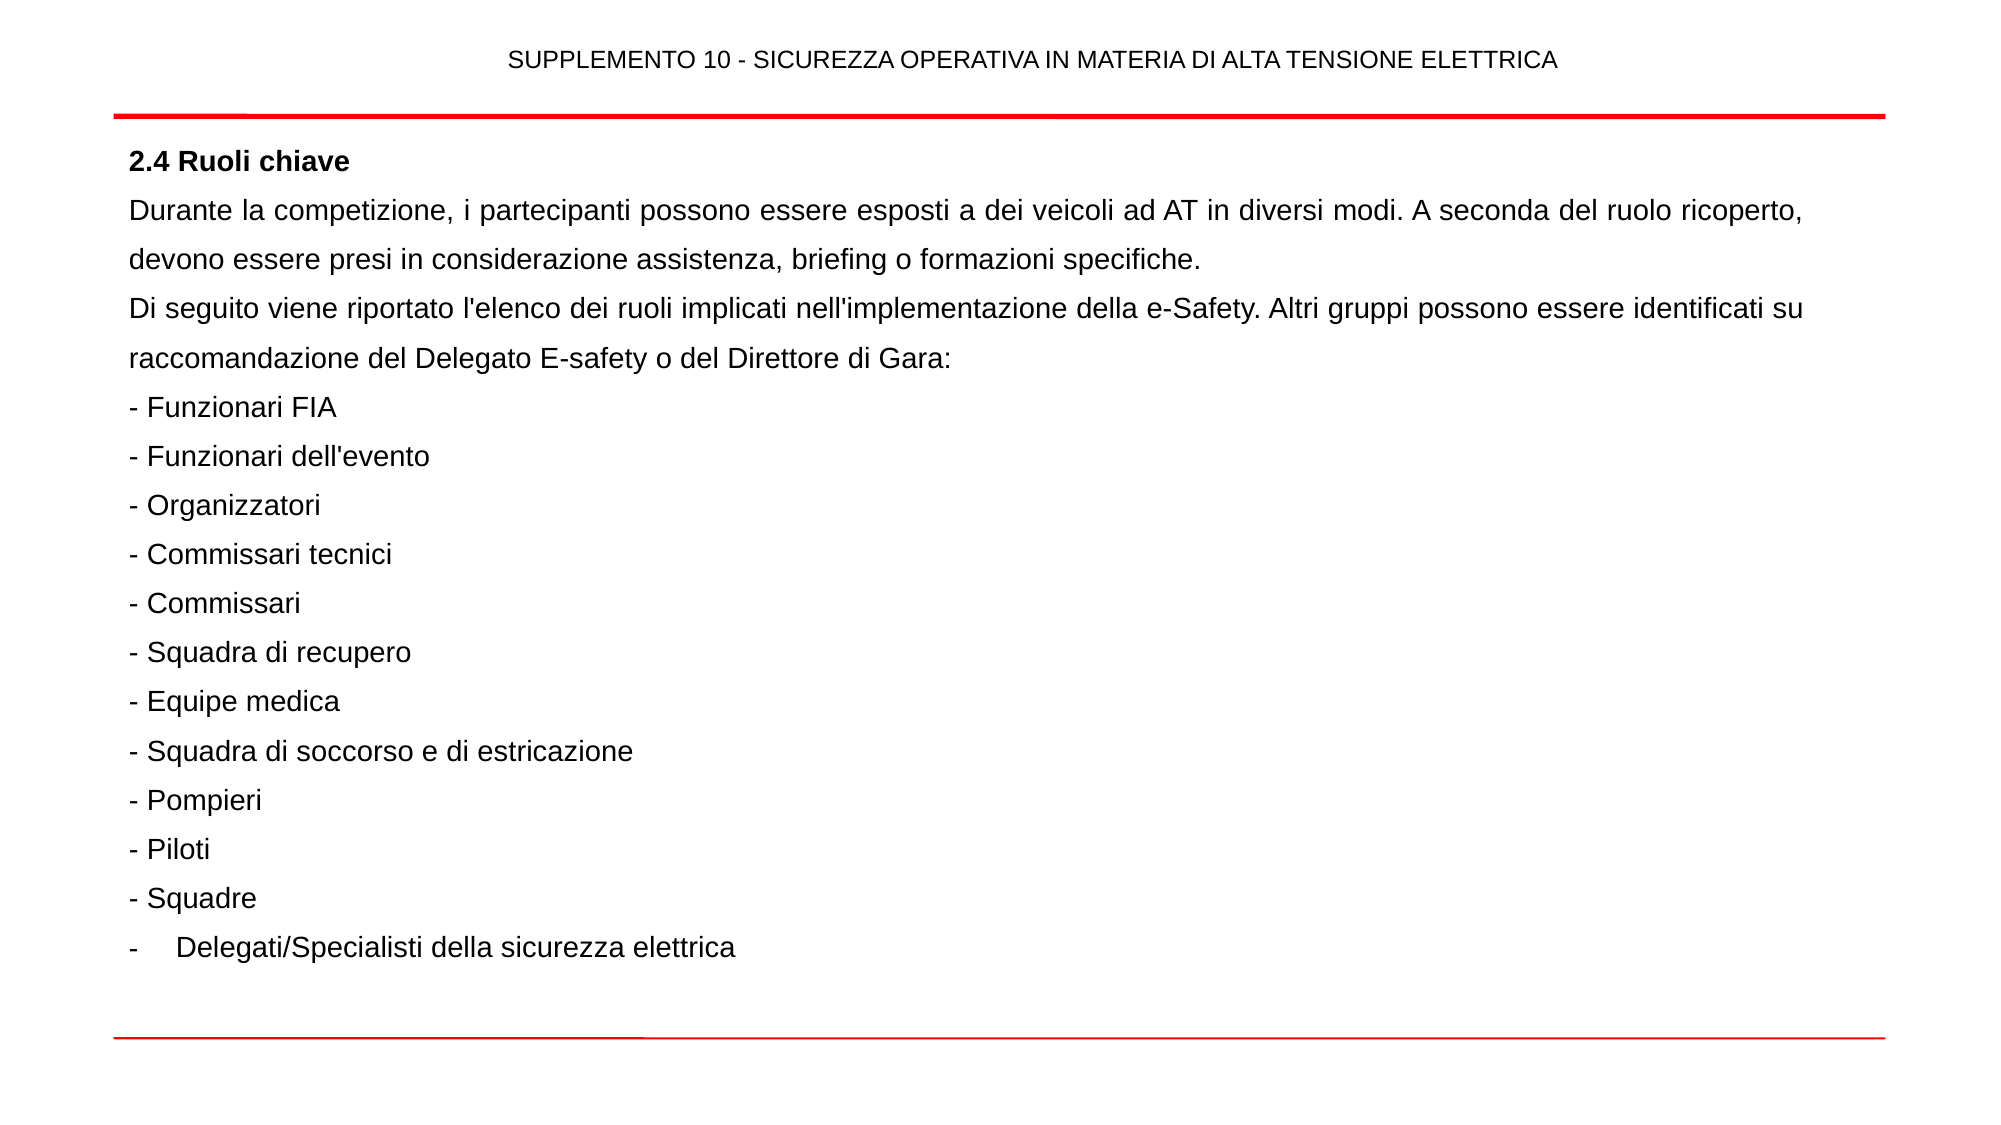

SUPPLEMENTO 10 - SICUREZZA OPERATIVA IN MATERIA DI ALTA TENSIONE ELETTRICA
2.4 Ruoli chiave
Durante la competizione, i partecipanti possono essere esposti a dei veicoli ad AT in diversi modi. A seconda del ruolo ricoperto, devono essere presi in considerazione assistenza, briefing o formazioni specifiche.
Di seguito viene riportato l'elenco dei ruoli implicati nell'implementazione della e-Safety. Altri gruppi possono essere identificati su raccomandazione del Delegato E-safety o del Direttore di Gara:
- Funzionari FIA
- Funzionari dell'evento
- Organizzatori
- Commissari tecnici
- Commissari
- Squadra di recupero
- Equipe medica
- Squadra di soccorso e di estricazione
- Pompieri
- Piloti
- Squadre
Delegati/Specialisti della sicurezza elettrica